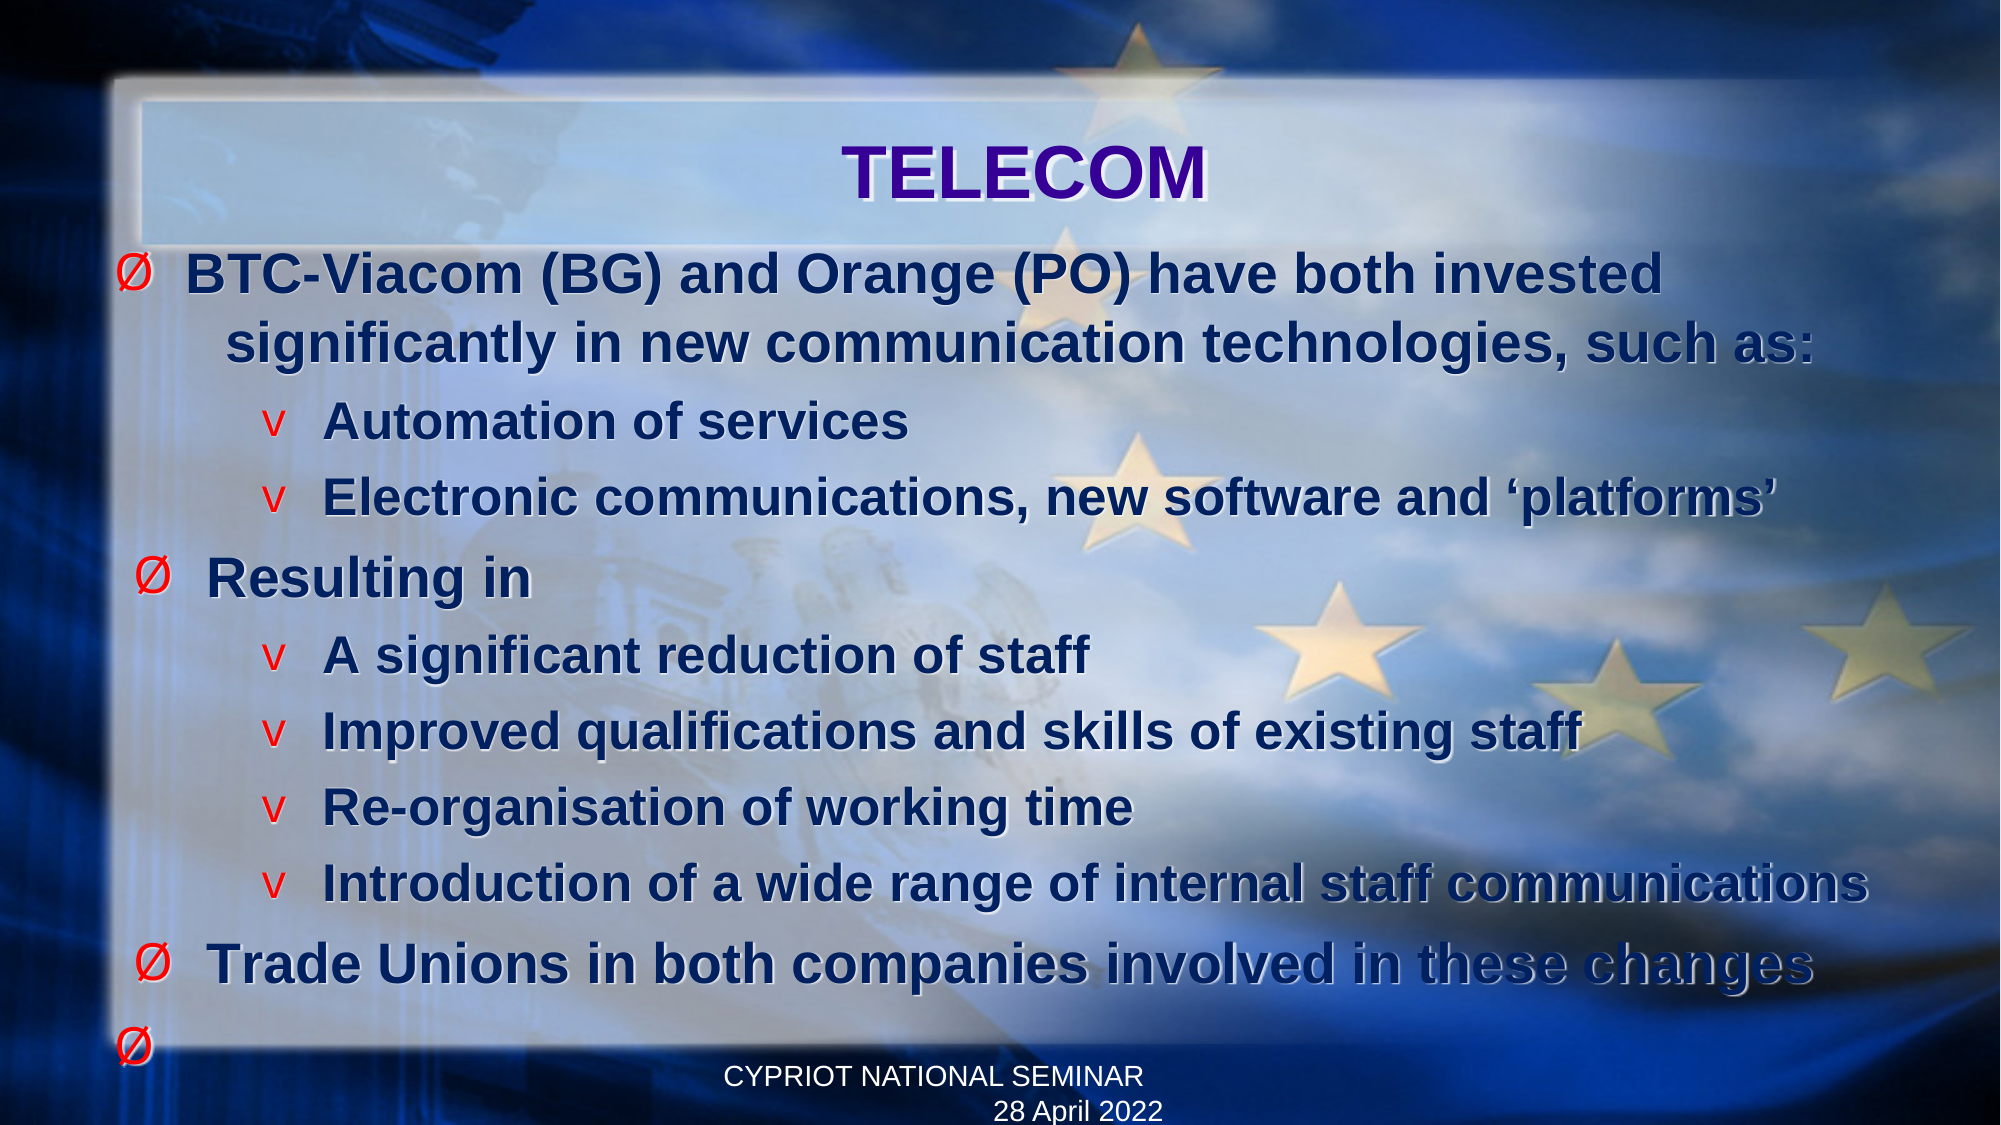

# TELECOM
 BTC-Viacom (BG) and Orange (PO) have both invested significantly in new communication technologies, such as:
 Automation of services
 Electronic communications, new software and ‘platforms’
Resulting in
 A significant reduction of staff
 Improved qualifications and skills of existing staff
 Re-organisation of working time
 Introduction of a wide range of internal staff communications
Trade Unions in both companies involved in these changes
CYPRIOT NATIONAL SEMINAR 28 April 2022